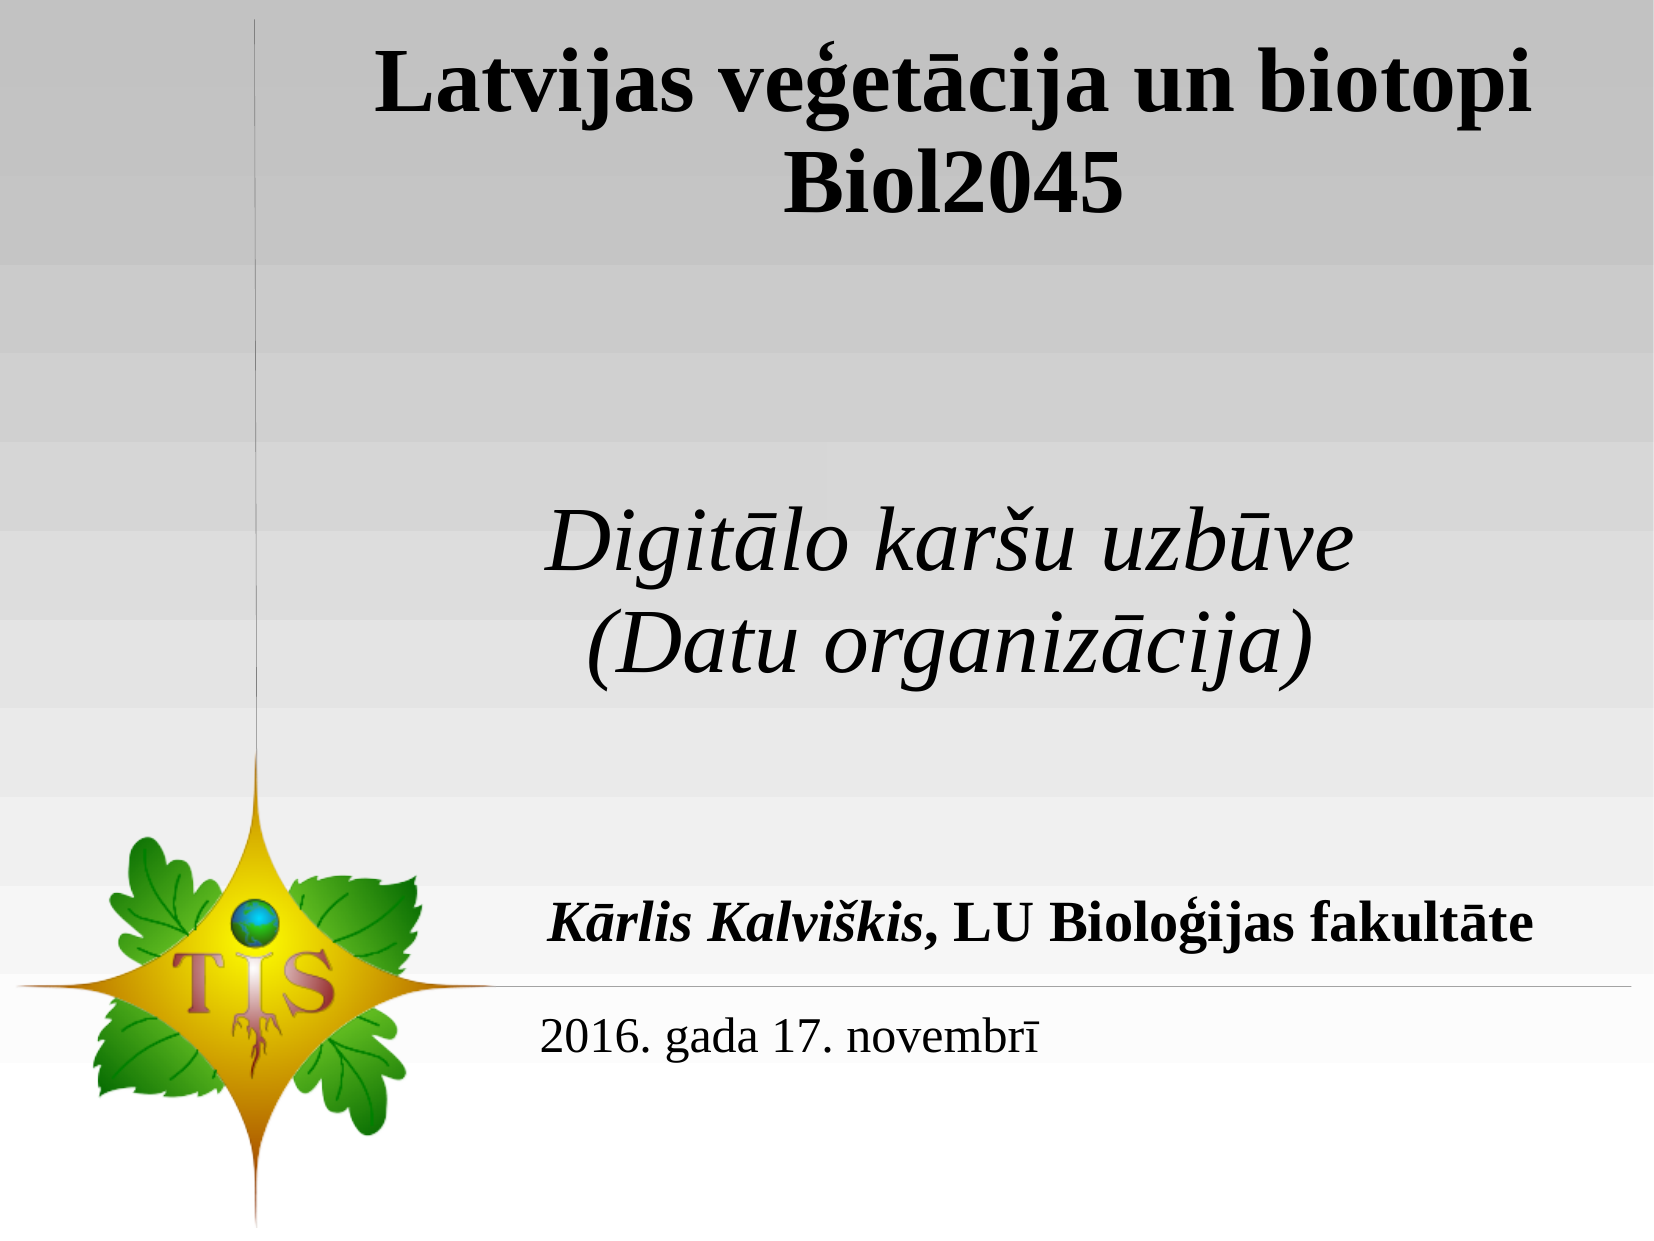

# Digitālo karšu uzbūve (Datu organizācija)
2016. gada 17. novembrī